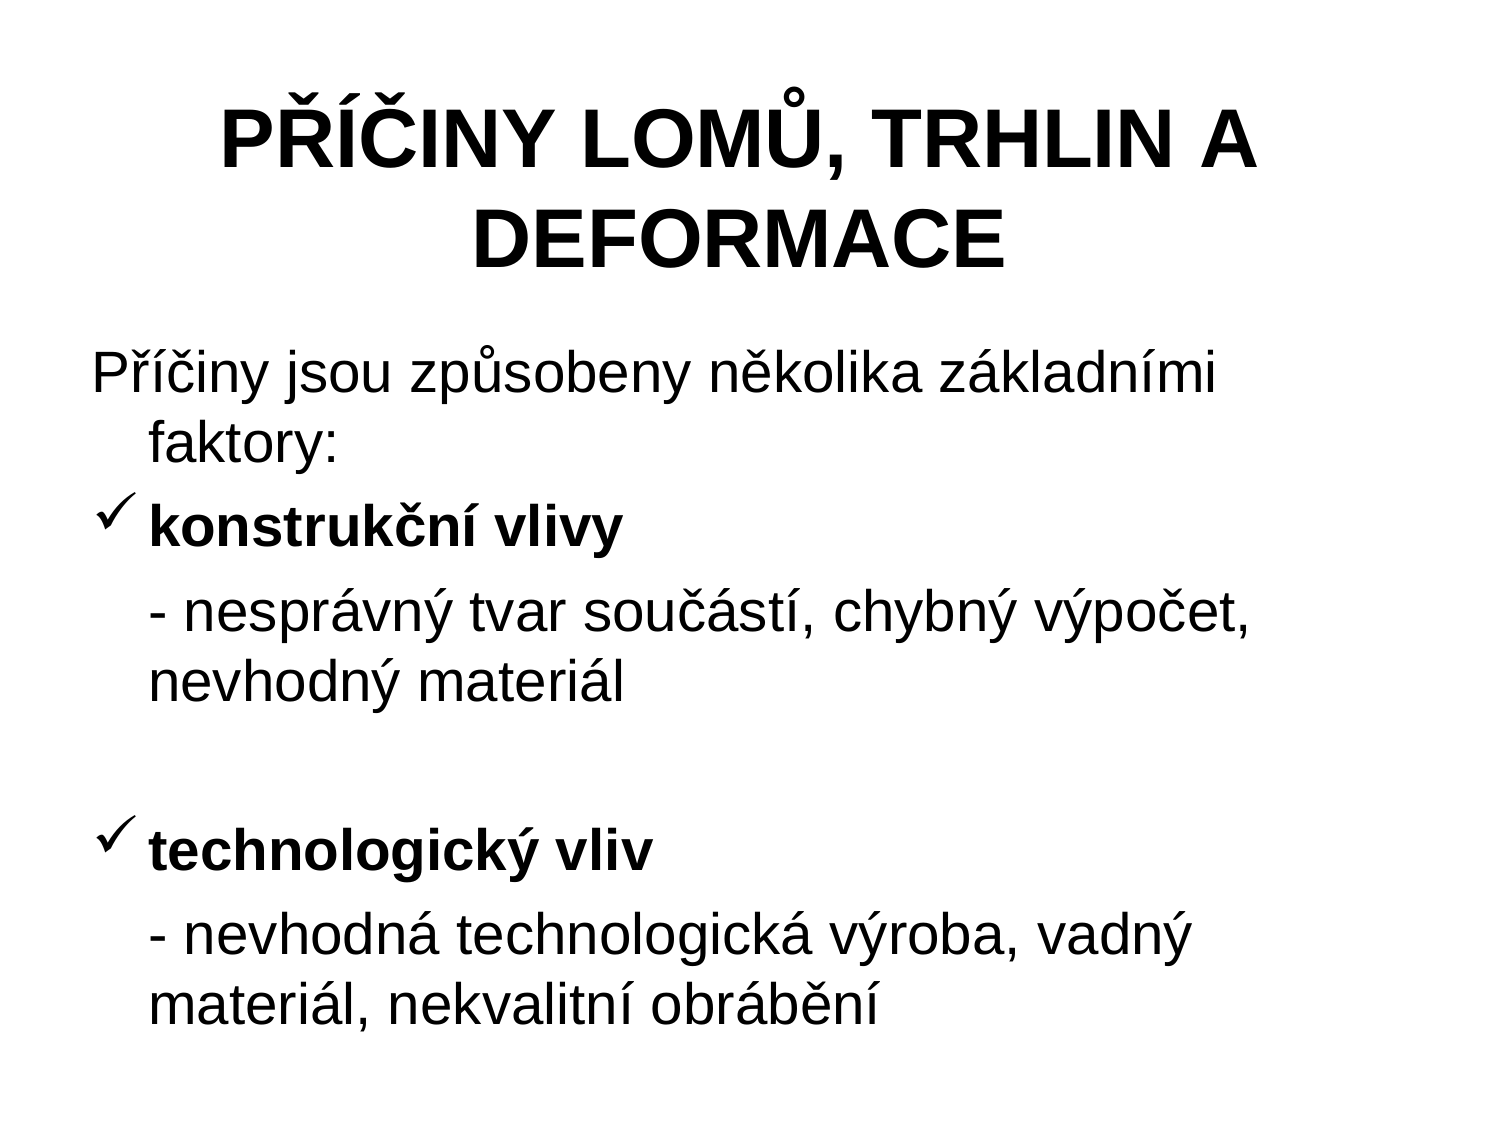

# PŘÍČINY LOMŮ, TRHLIN A DEFORMACE
Příčiny jsou způsobeny několika základními faktory:
konstrukční vlivy
	- nesprávný tvar součástí, chybný výpočet, 	nevhodný materiál
technologický vliv
	- nevhodná technologická výroba, vadný 	materiál, nekvalitní obrábění